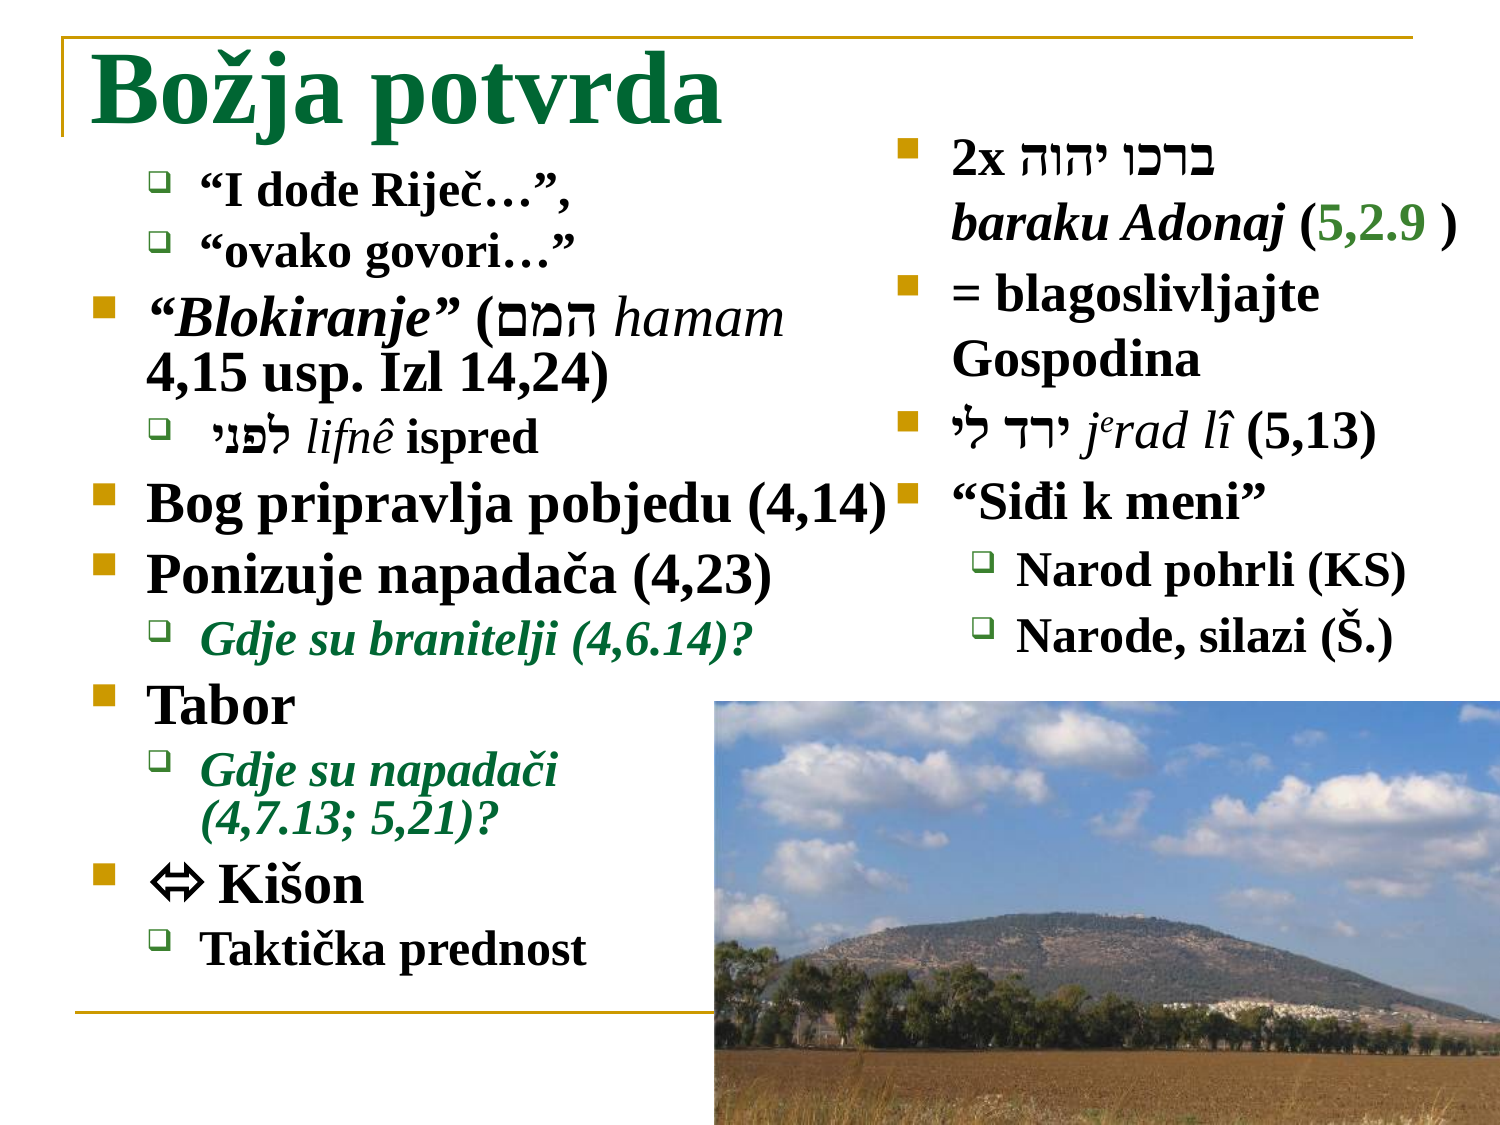

# Božja potvrda
2x ברכו יהוה
baraku Adonaj (5,2.9 )
= blagoslivljajte Gospodina
ירד לי jerad lî (5,13)
“Siđi k meni”
Narod pohrli (KS)
Narode, silazi (Š.)
“I dođe Riječ…”,
“ovako govori…”
“Blokiranje” (המם hamam
4,15 usp. Izl 14,24)
 לפני lifnê ispred
Bog pripravlja pobjedu (4,14)
Ponizuje napadača (4,23)
Gdje su branitelji (4,6.14)?
Tabor
Gdje su napadači
(4,7.13; 5,21)?
 Kišon
Taktička prednost